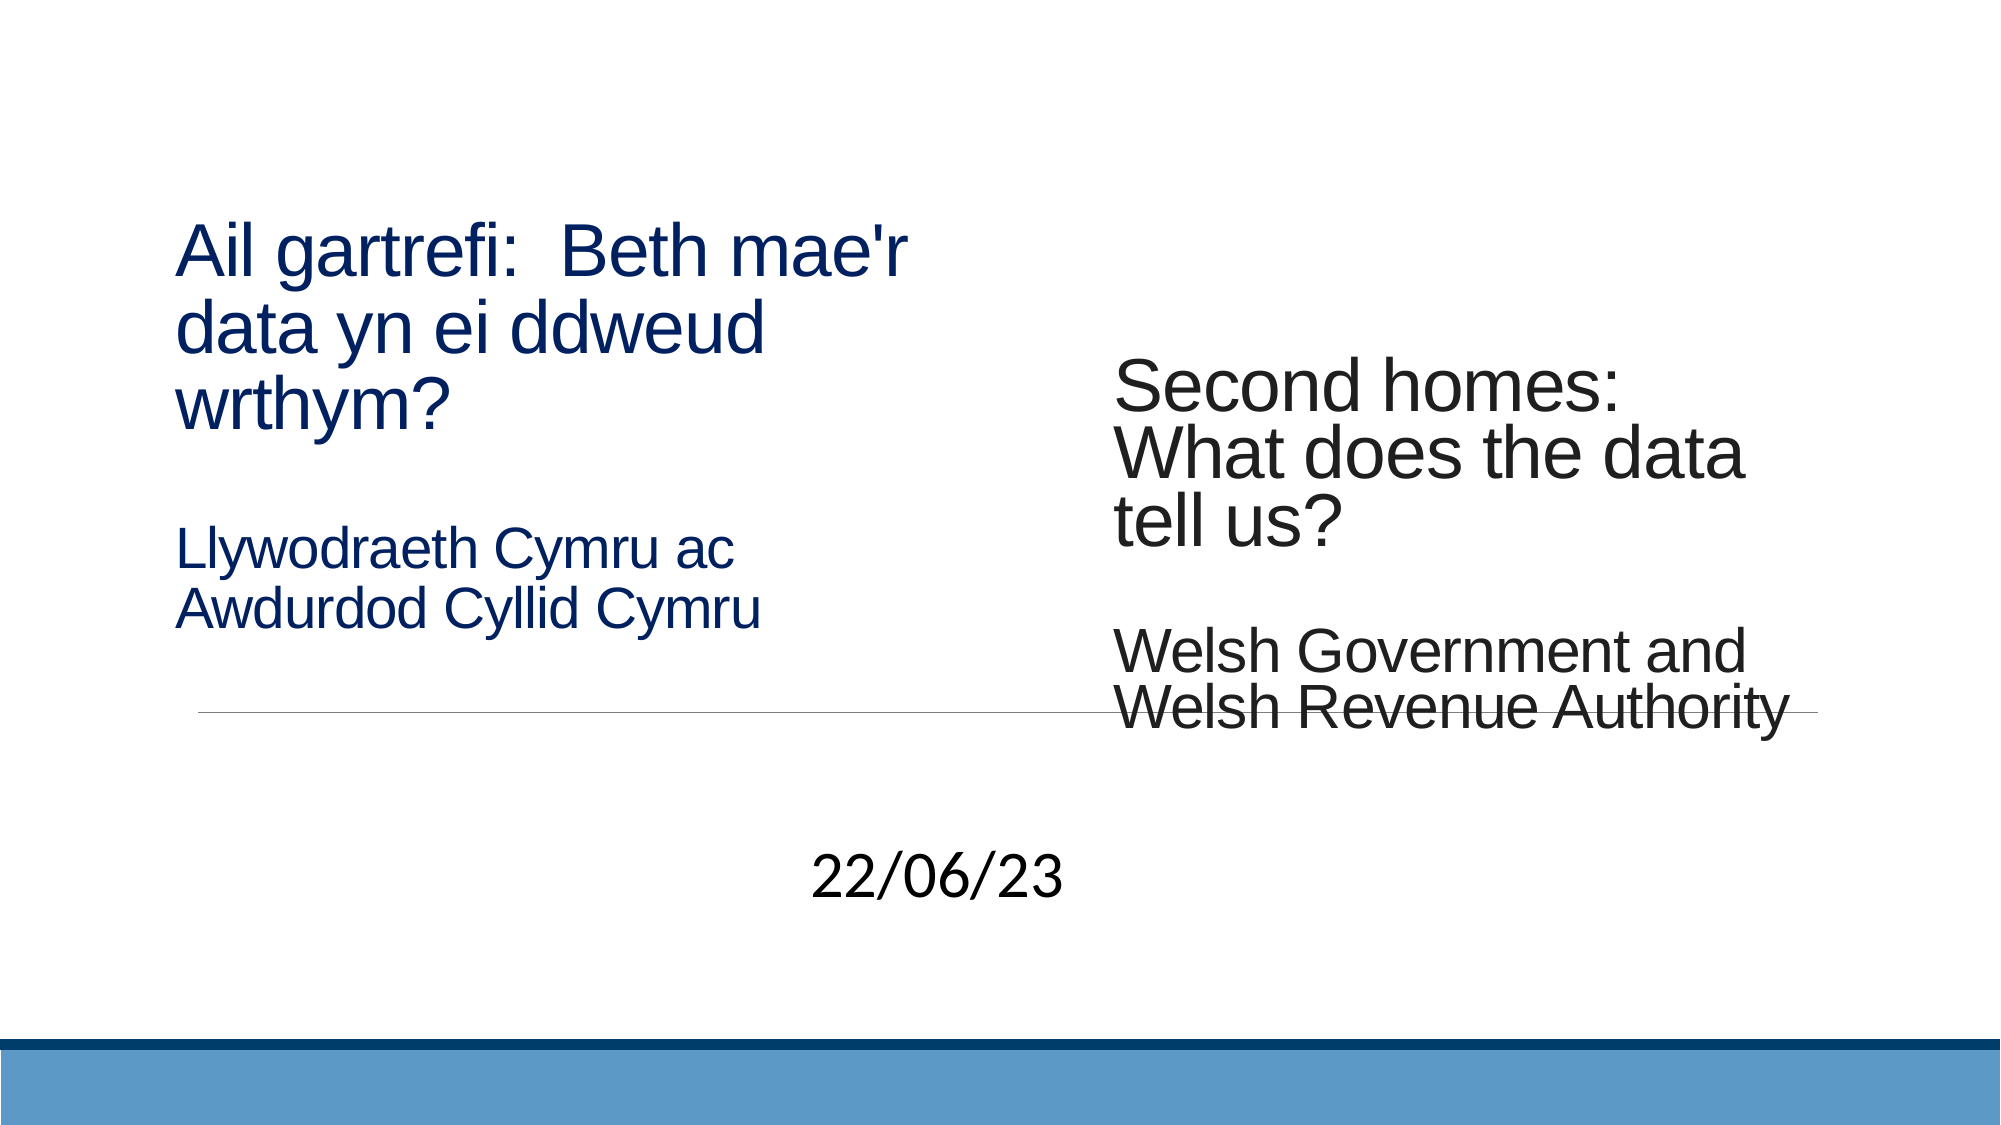

# Ail gartrefi: Beth mae'r data yn ei ddweud wrthym? Llywodraeth Cymru ac Awdurdod Cyllid Cymru
Second homes:
What does the data tell us?
Welsh Government and Welsh Revenue Authority
22/06/23